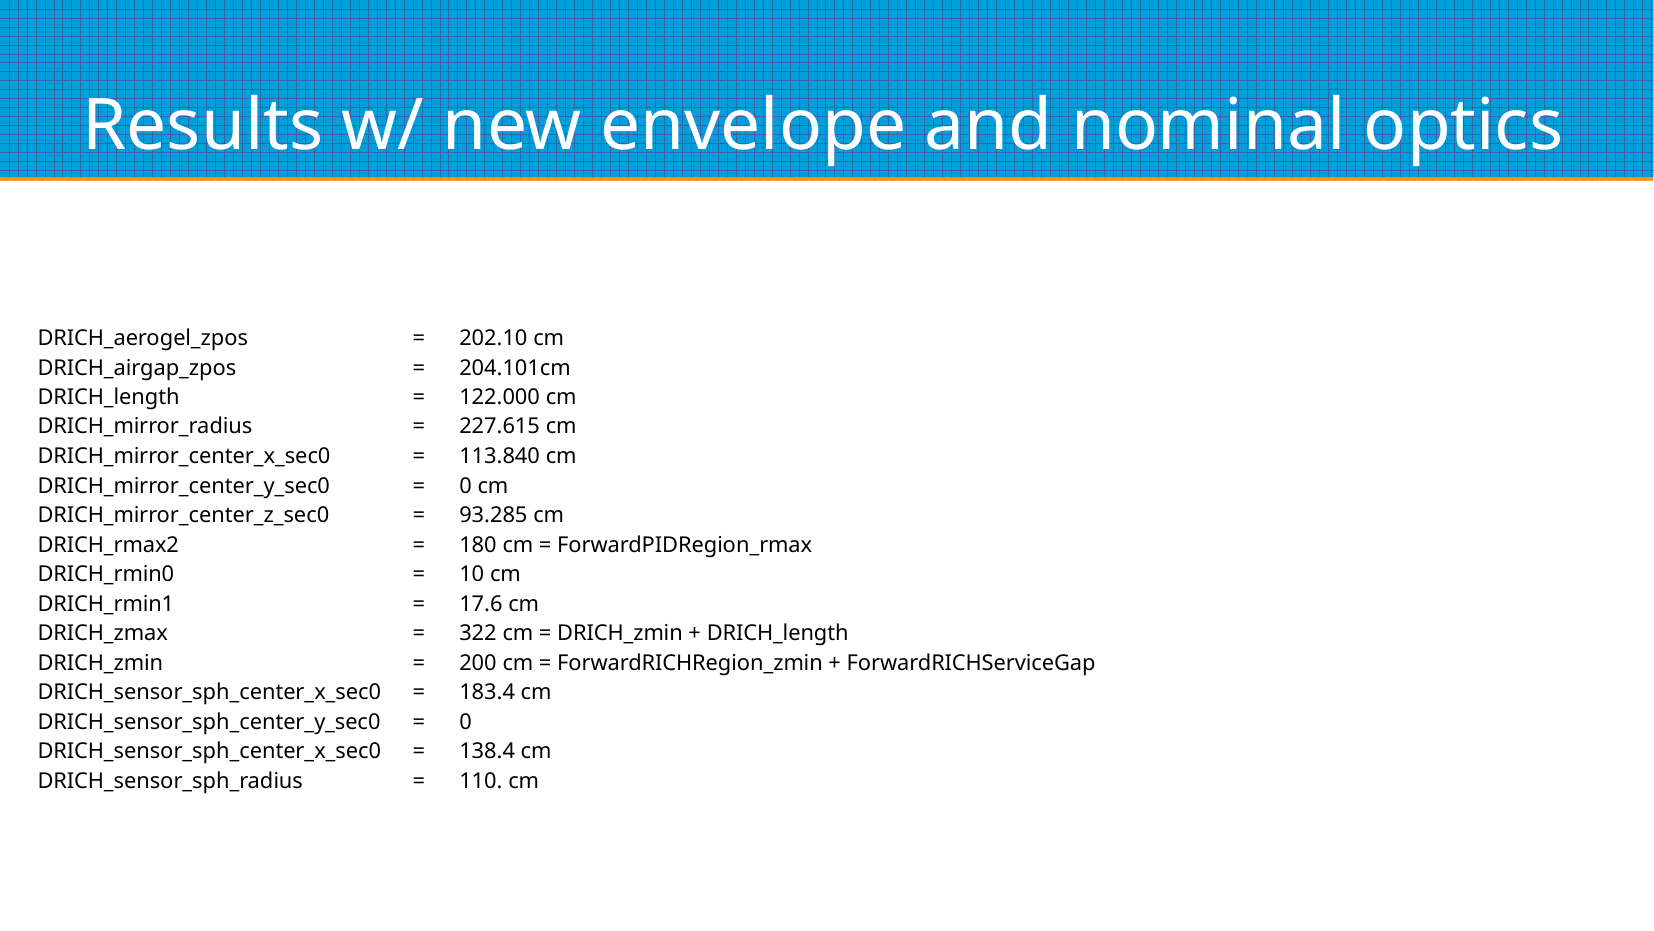

# Results w/ new envelope and nominal optics
DRICH_aerogel_zpos 		= 202.10 cm
DRICH_airgap_zpos 		= 204.101cm
DRICH_length 		= 122.000 cm
DRICH_mirror_radius 		= 227.615 cm
DRICH_mirror_center_x_sec0 	= 113.840 cm
DRICH_mirror_center_y_sec0 	= 0 cm
DRICH_mirror_center_z_sec0 	= 93.285 cm
DRICH_rmax2 		= 180 cm = ForwardPIDRegion_rmax
DRICH_rmin0 		= 10 cm
DRICH_rmin1 		= 17.6 cm
DRICH_zmax 		= 322 cm = DRICH_zmin + DRICH_length
DRICH_zmin 		= 200 cm = ForwardRICHRegion_zmin + ForwardRICHServiceGap
DRICH_sensor_sph_center_x_sec0 	= 183.4 cm
DRICH_sensor_sph_center_y_sec0 	= 0
DRICH_sensor_sph_center_x_sec0 	= 138.4 cm
DRICH_sensor_sph_radius 	= 110. cm